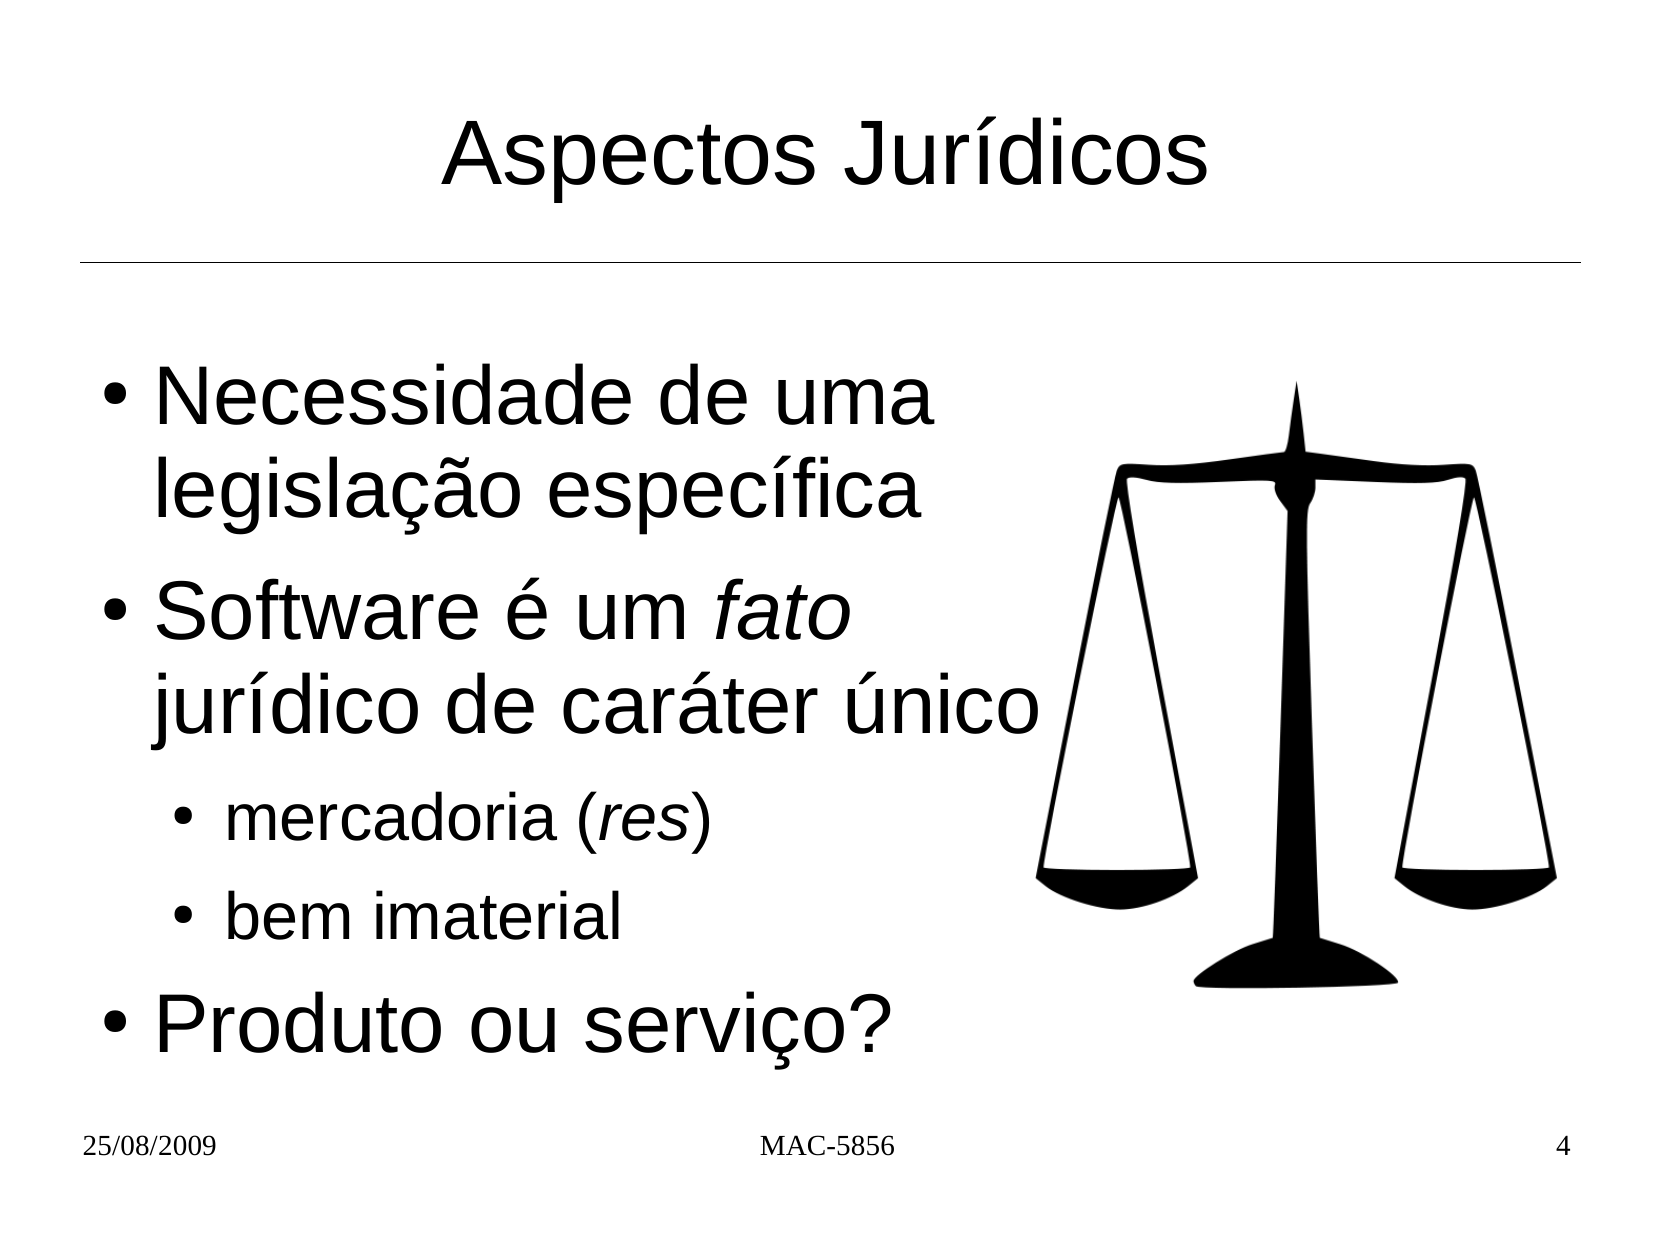

# Aspectos Jurídicos
Necessidade de uma legislação específica
Software é um fato jurídico de caráter único
mercadoria (res)
bem imaterial
Produto ou serviço?
25/08/2009
MAC-5856
4